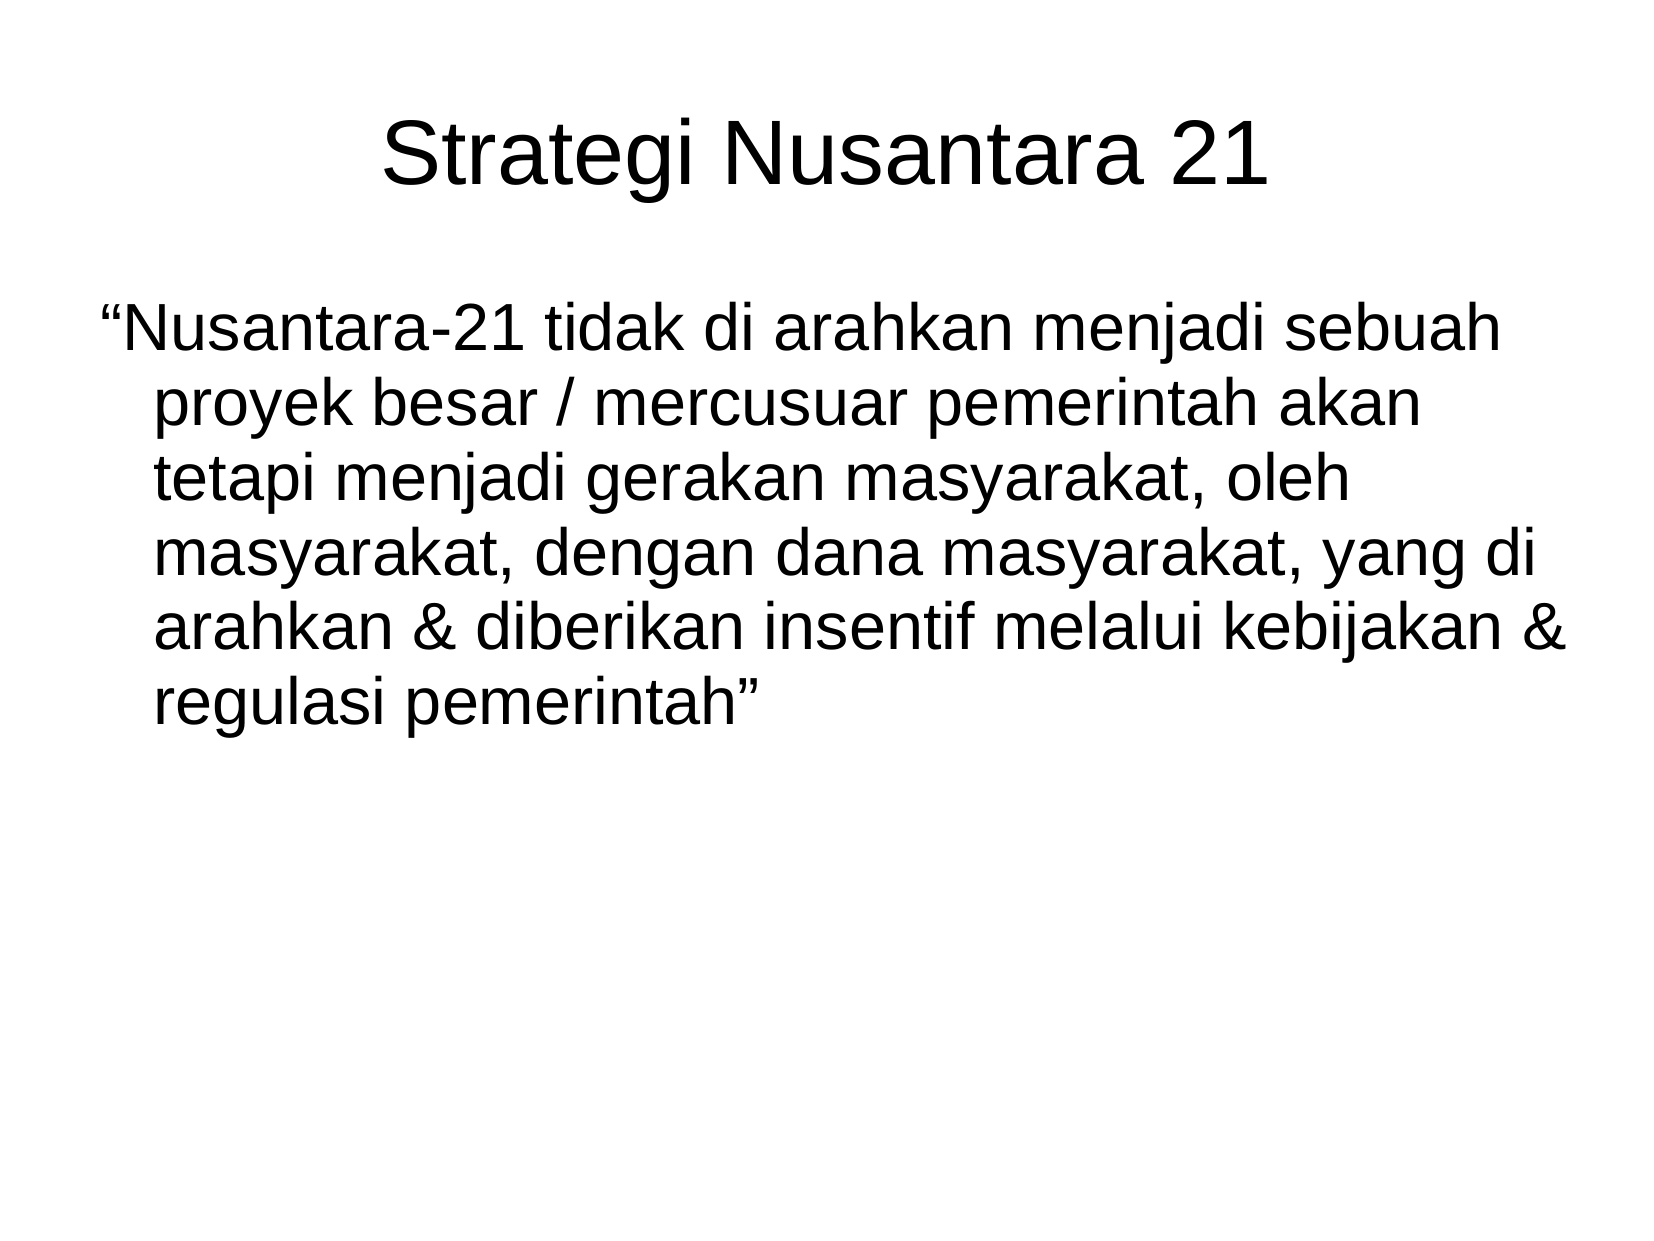

# Strategi Nusantara 21
“Nusantara-21 tidak di arahkan menjadi sebuah proyek besar / mercusuar pemerintah akan tetapi menjadi gerakan masyarakat, oleh masyarakat, dengan dana masyarakat, yang di arahkan & diberikan insentif melalui kebijakan & regulasi pemerintah”